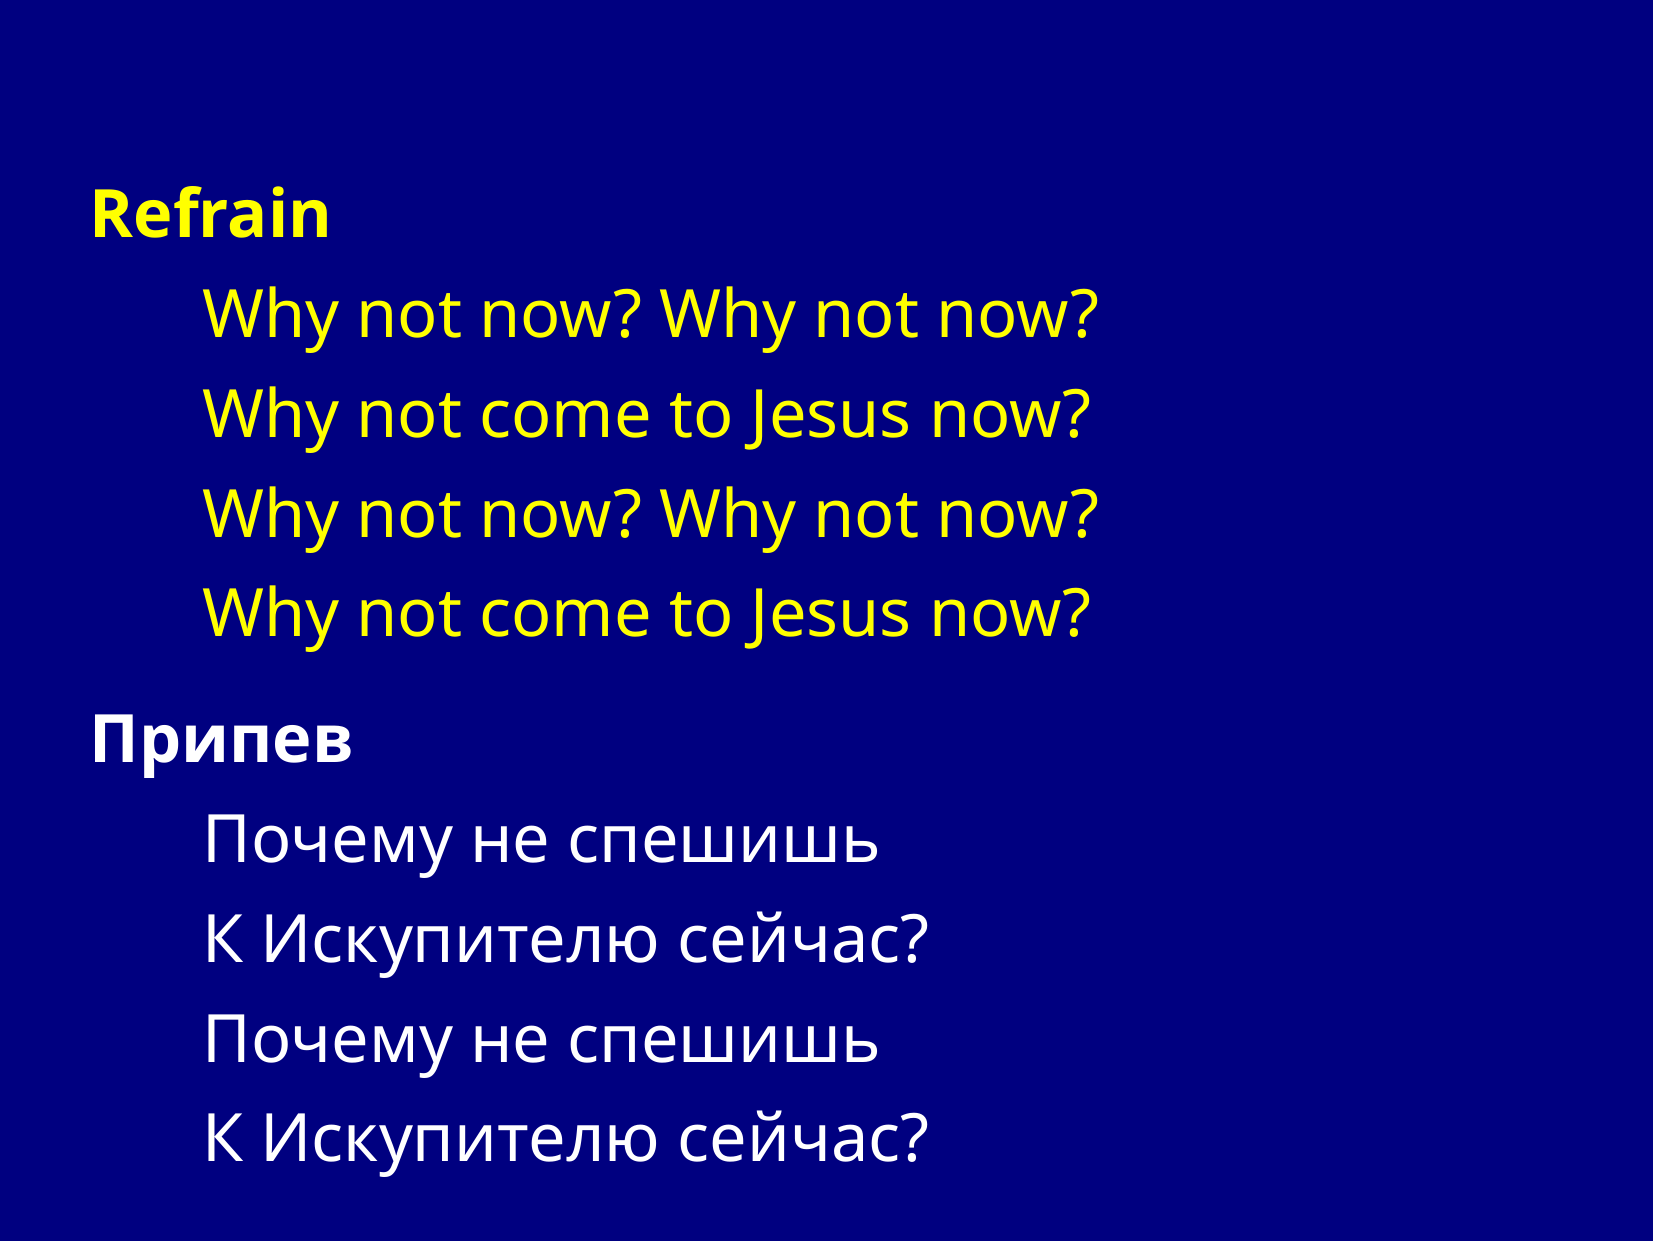

Refrain
	Why not now? Why not now?
	Why not come to Jesus now?
	Why not now? Why not now?
	Why not come to Jesus now?
Припев
	Почему не спешишь
	К Искупителю сейчас?
	Почему не спешишь
	К Искупителю сейчас?